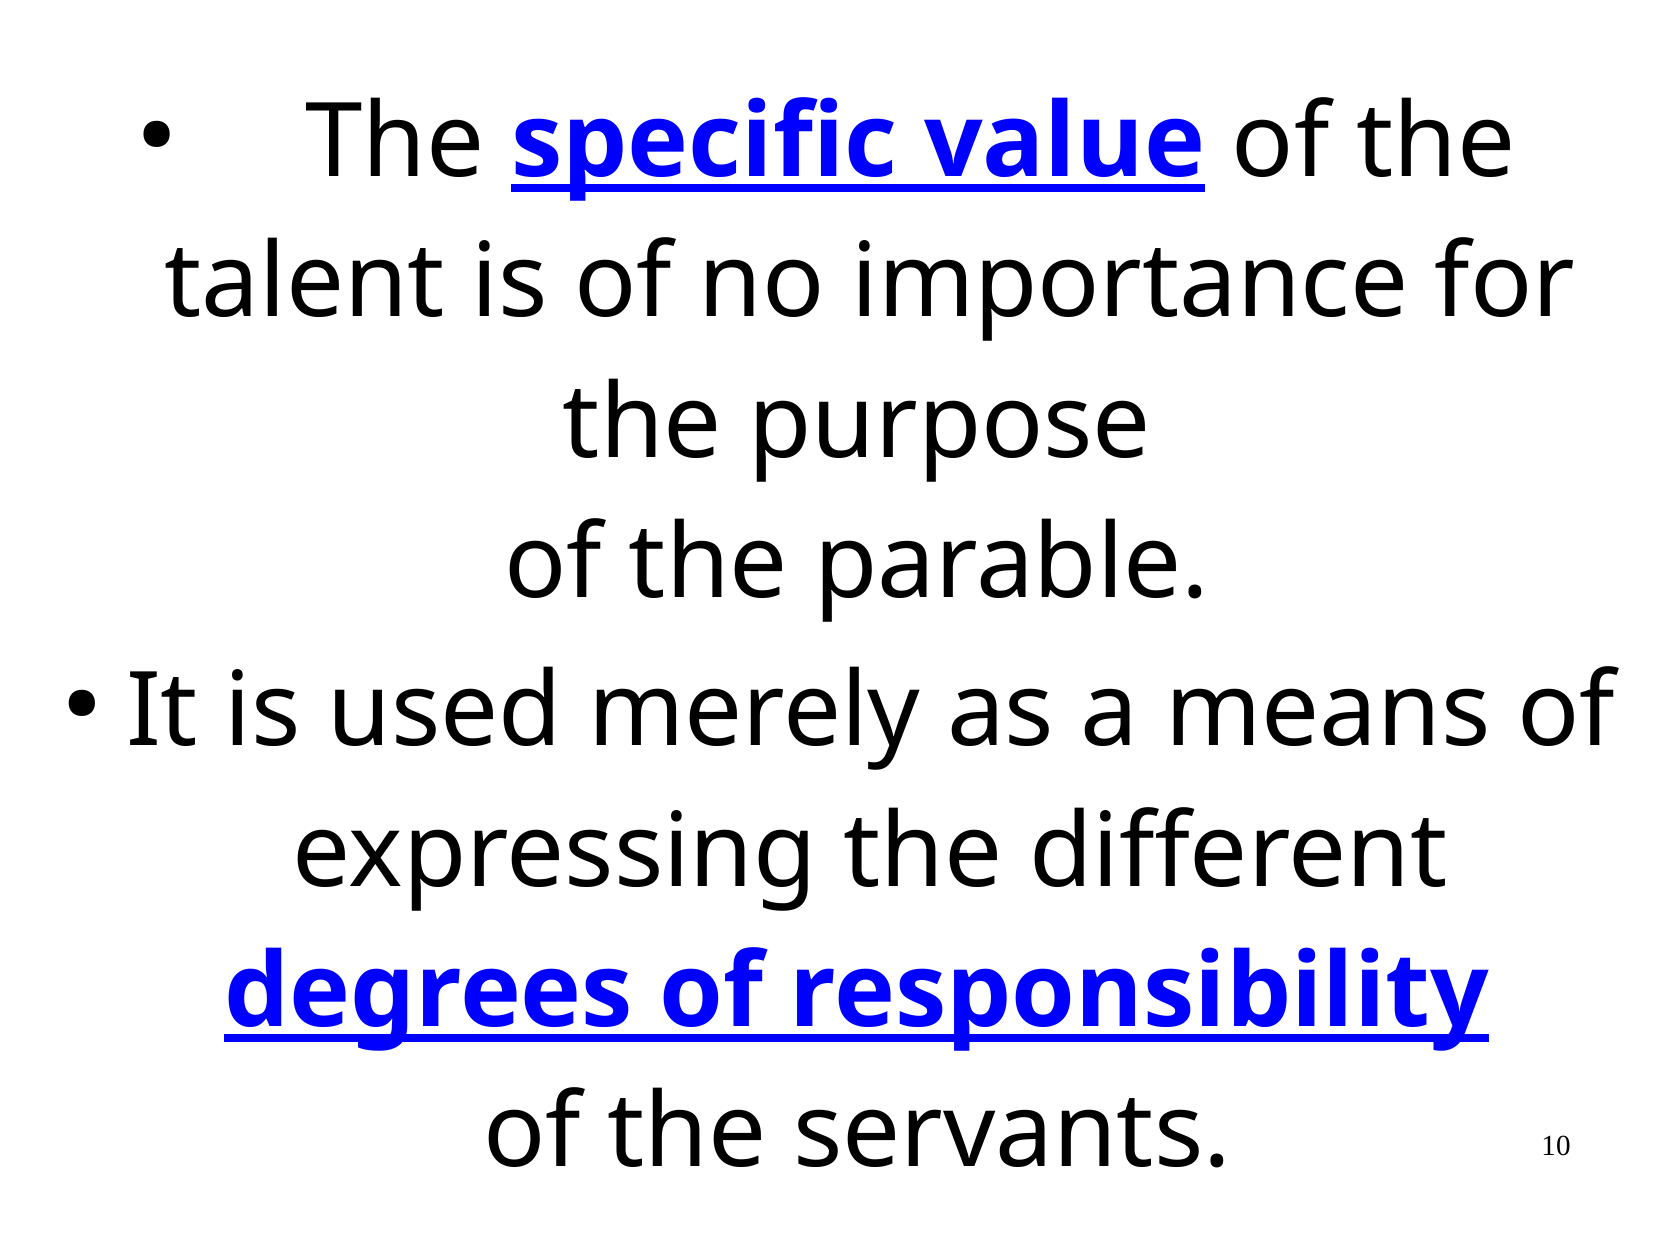

# The specific value of the talent is of no importance for the purpose of the parable.
It is used merely as a means of expressing the different degrees of responsibility
of the servants.
10